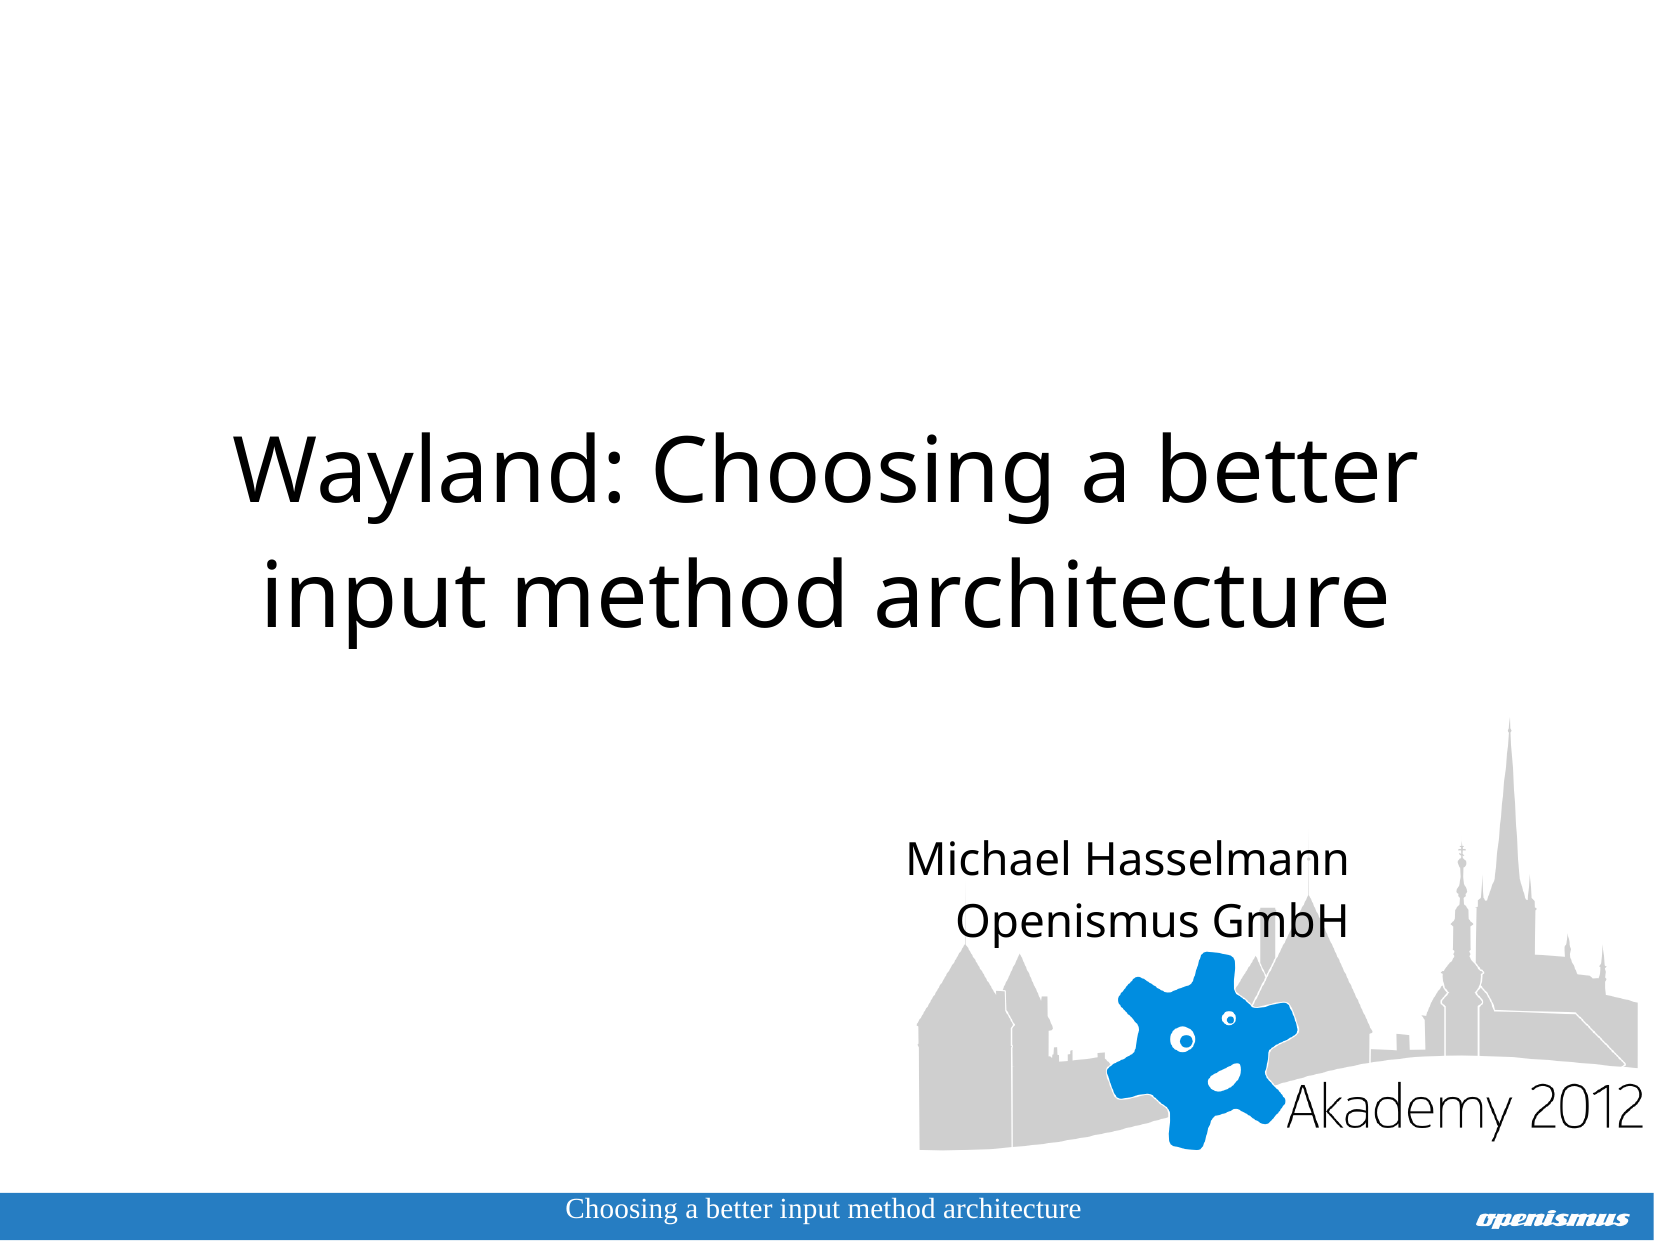

# Wayland: Choosing a better
input method architecture
Michael Hasselmann
Openismus GmbH